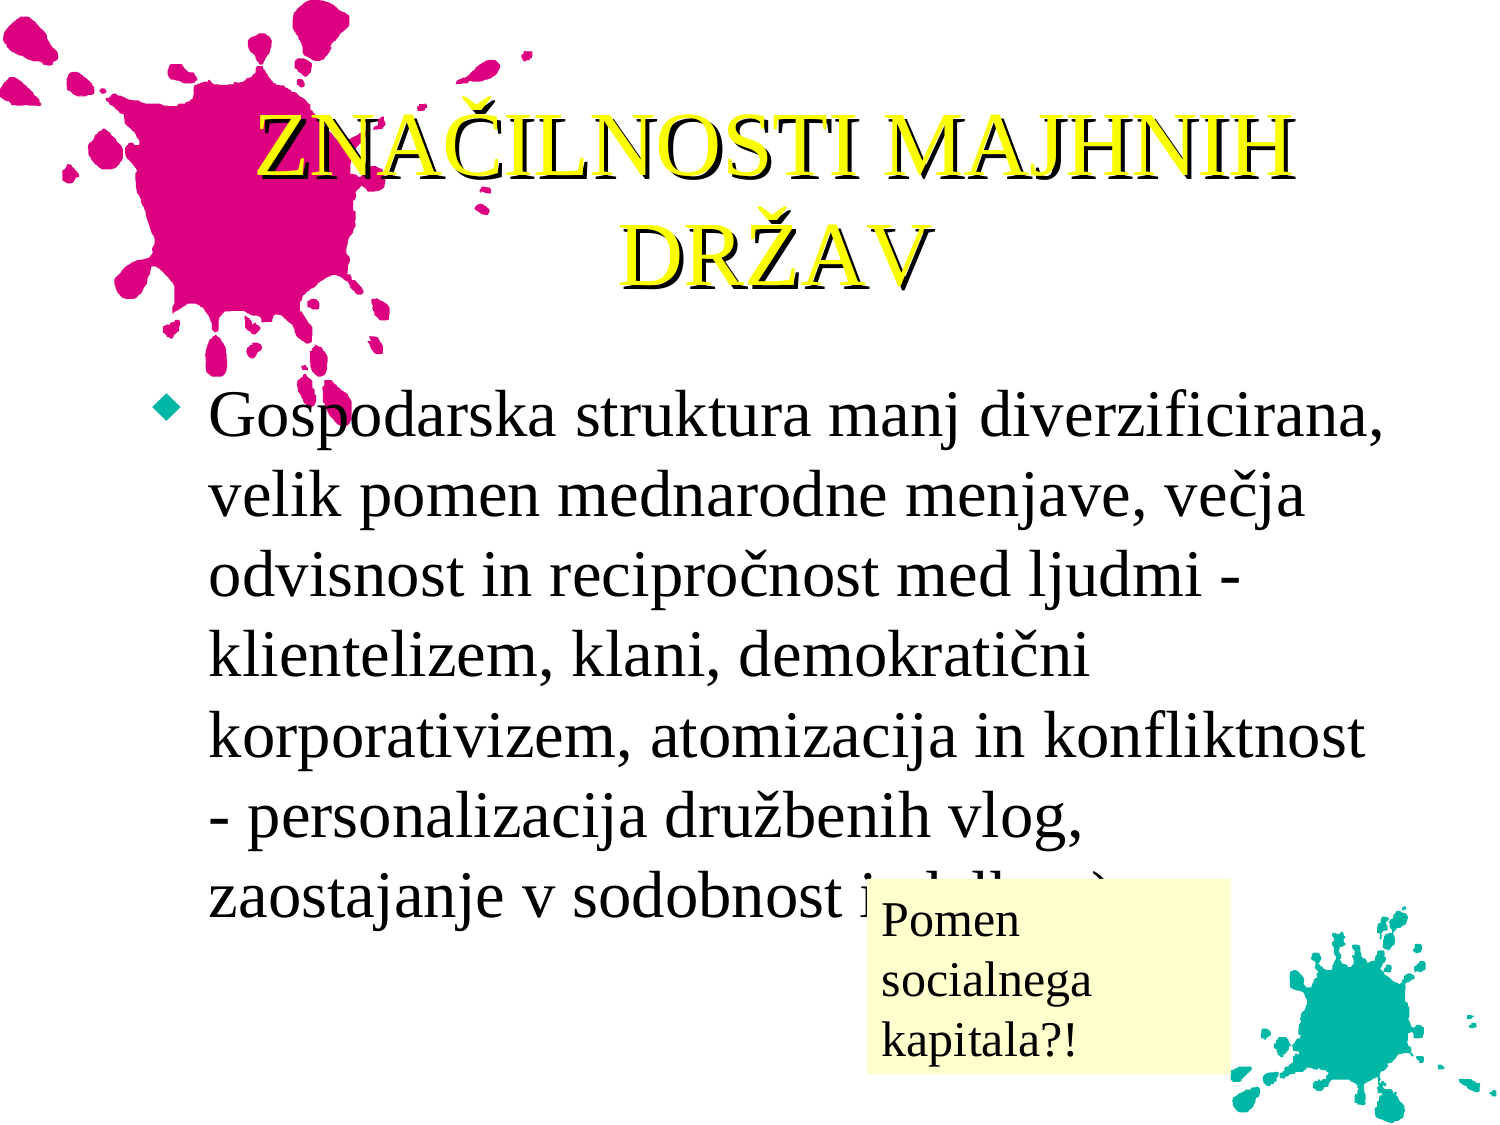

# ZNAČILNOSTI MAJHNIH DRŽAV
Gospodarska struktura manj diverzificirana, velik pomen mednarodne menjave, večja odvisnost in recipročnost med ljudmi -klientelizem, klani, demokratični korporativizem, atomizacija in konfliktnost - personalizacija družbenih vlog, zaostajanje v sodobnost izdelkov)
Pomen socialnega kapitala?!